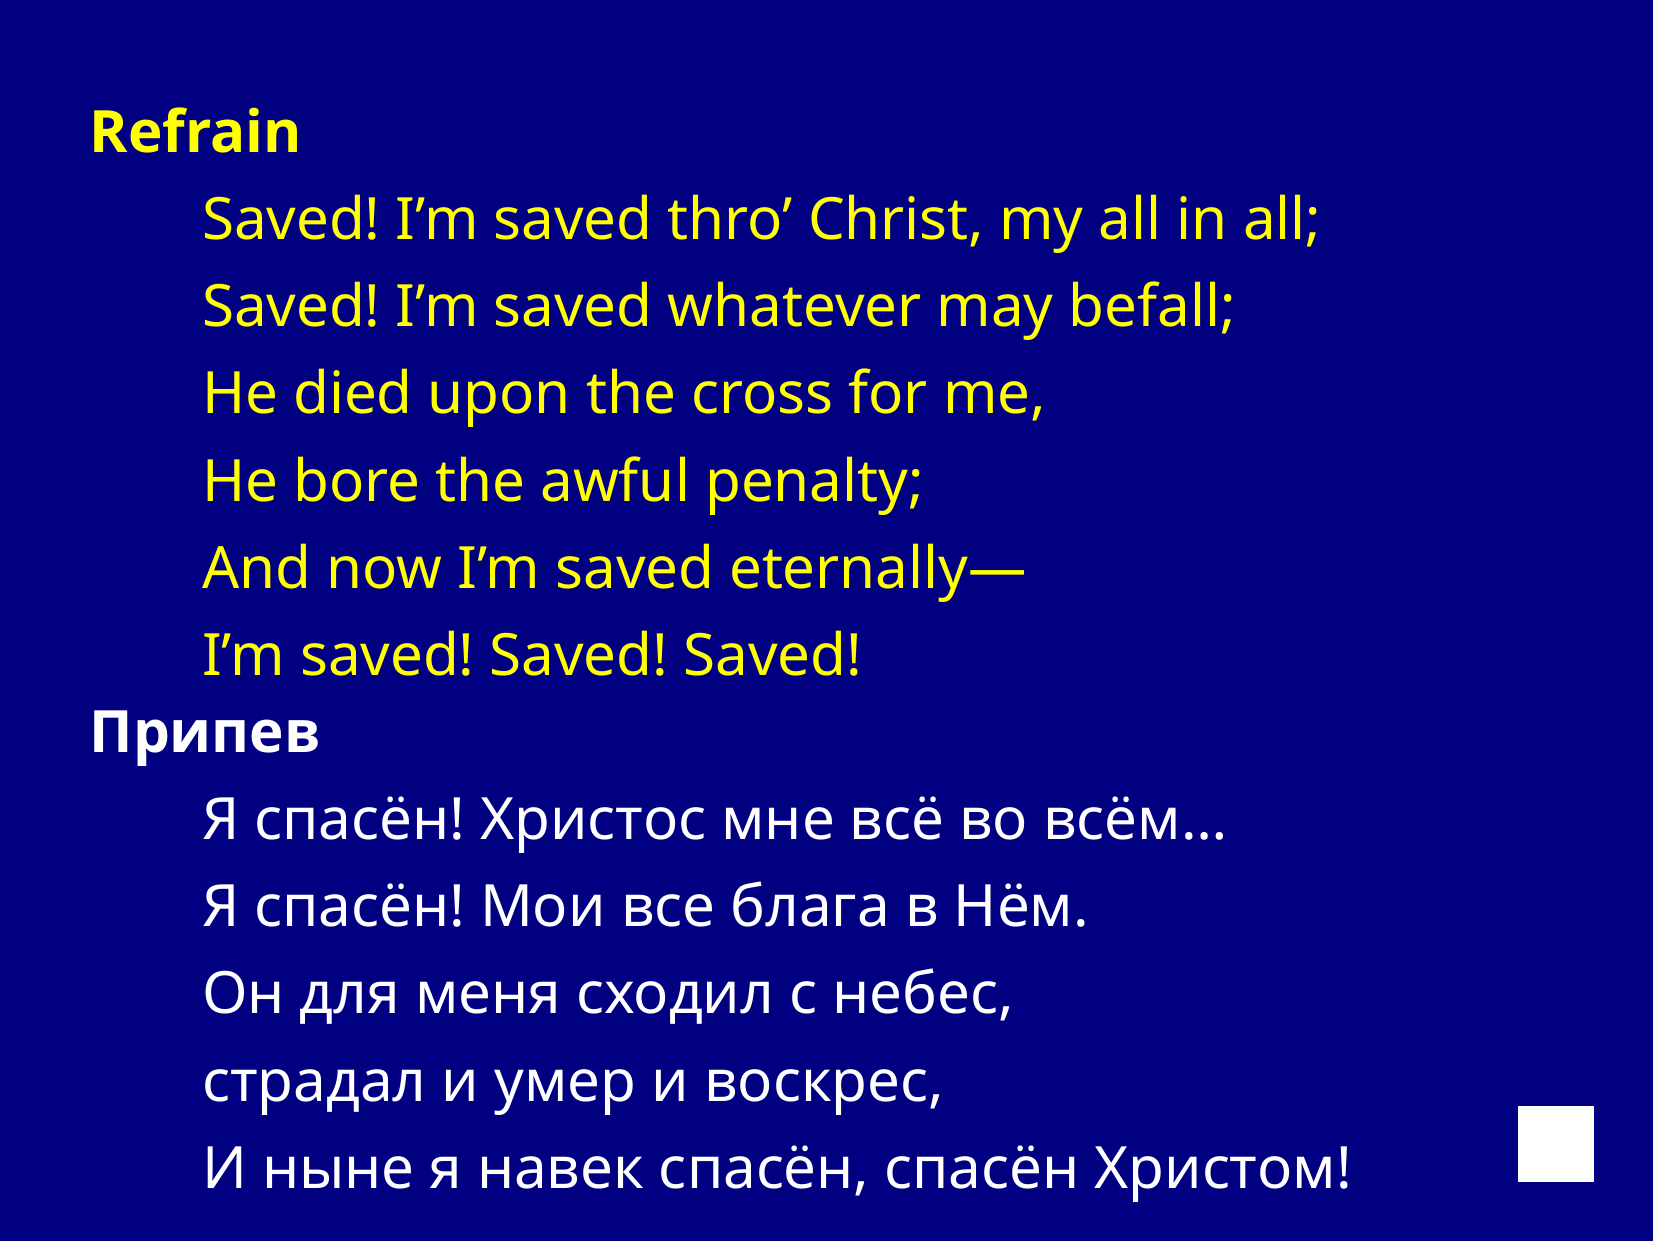

Refrain
	Saved! I’m saved thro’ Christ, my all in all;
	Saved! I’m saved whatever may befall;
	He died upon the cross for me,
	He bore the awful penalty;
	And now I’m saved eternally—
	I’m saved! Saved! Saved!
Припев
	Я спасён! Христос мне всё во всём…
	Я спасён! Мои все блага в Нём.
	Он для меня сходил с небес,
	страдал и умер и воскрес,
	И ныне я навек спасён, спасён Христом!